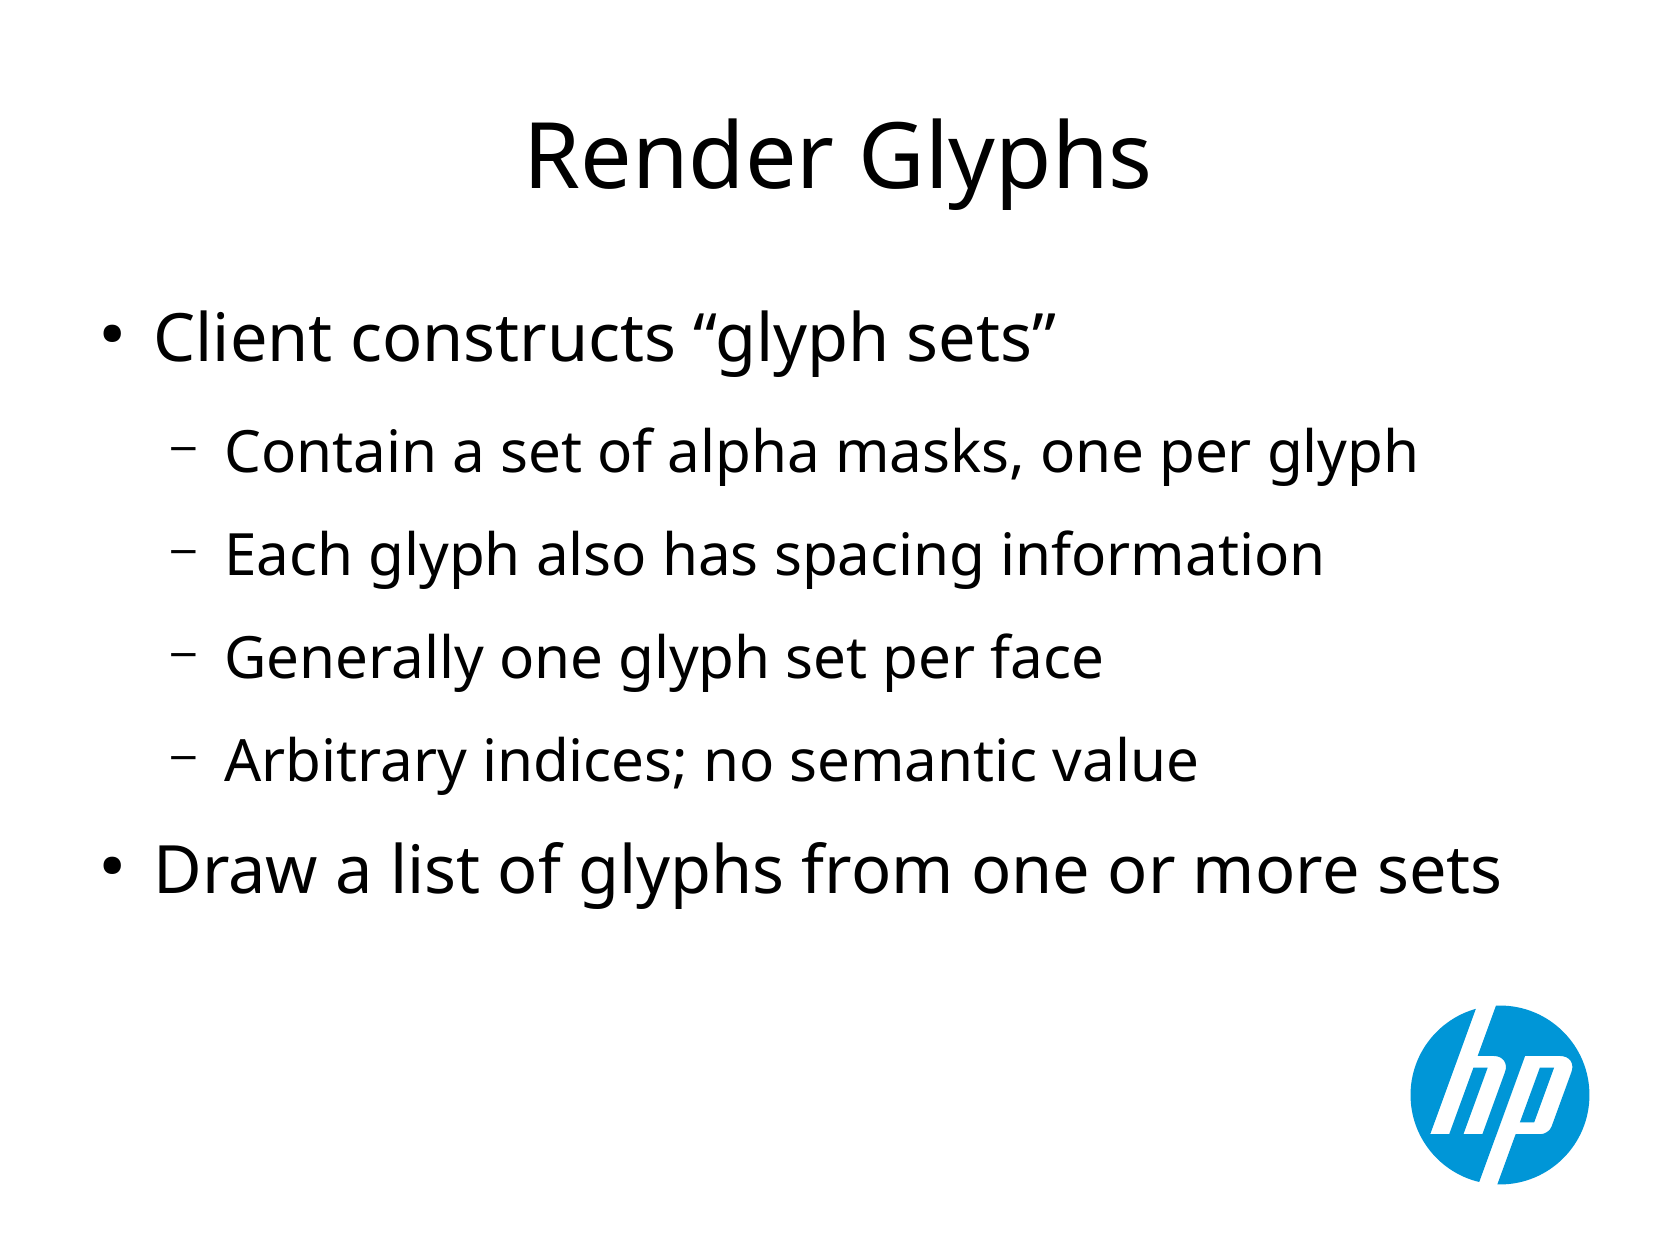

# Render Glyphs
Client constructs “glyph sets”
Contain a set of alpha masks, one per glyph
Each glyph also has spacing information
Generally one glyph set per face
Arbitrary indices; no semantic value
Draw a list of glyphs from one or more sets